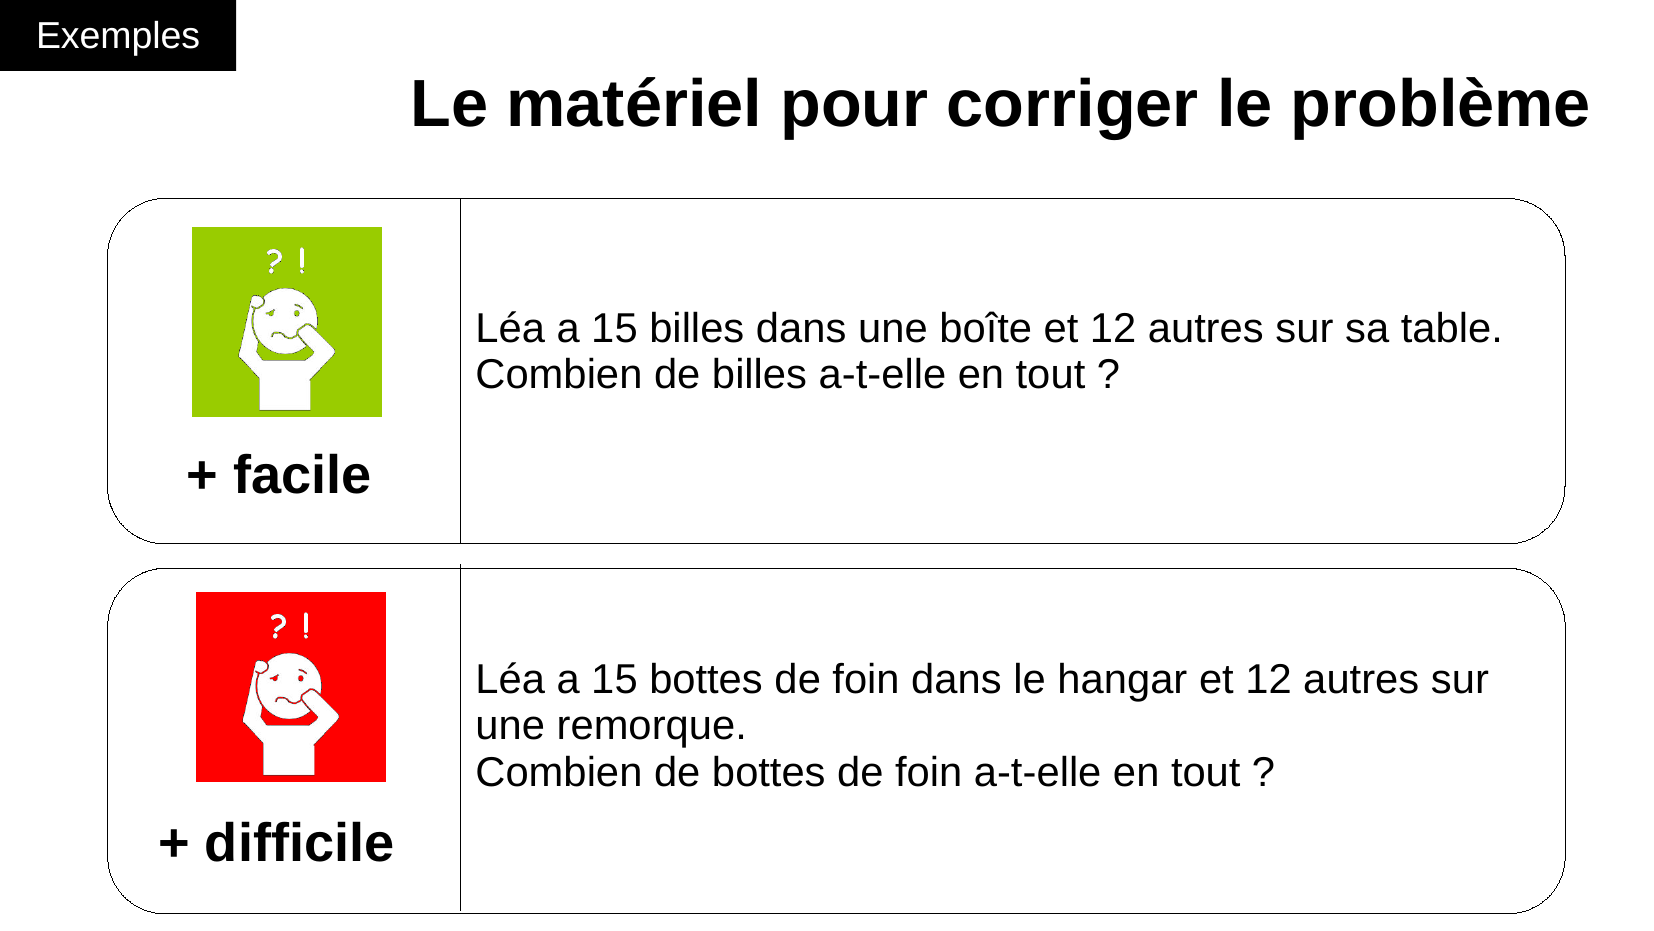

Exemples
Le matériel pour corriger le problème
Léa a 15 billes dans une boîte et 12 autres sur sa table.
Combien de billes a-t-elle en tout ?
+ facile
Léa a 15 bottes de foin dans le hangar et 12 autres sur
une remorque.
Combien de bottes de foin a-t-elle en tout ?
+ difficile